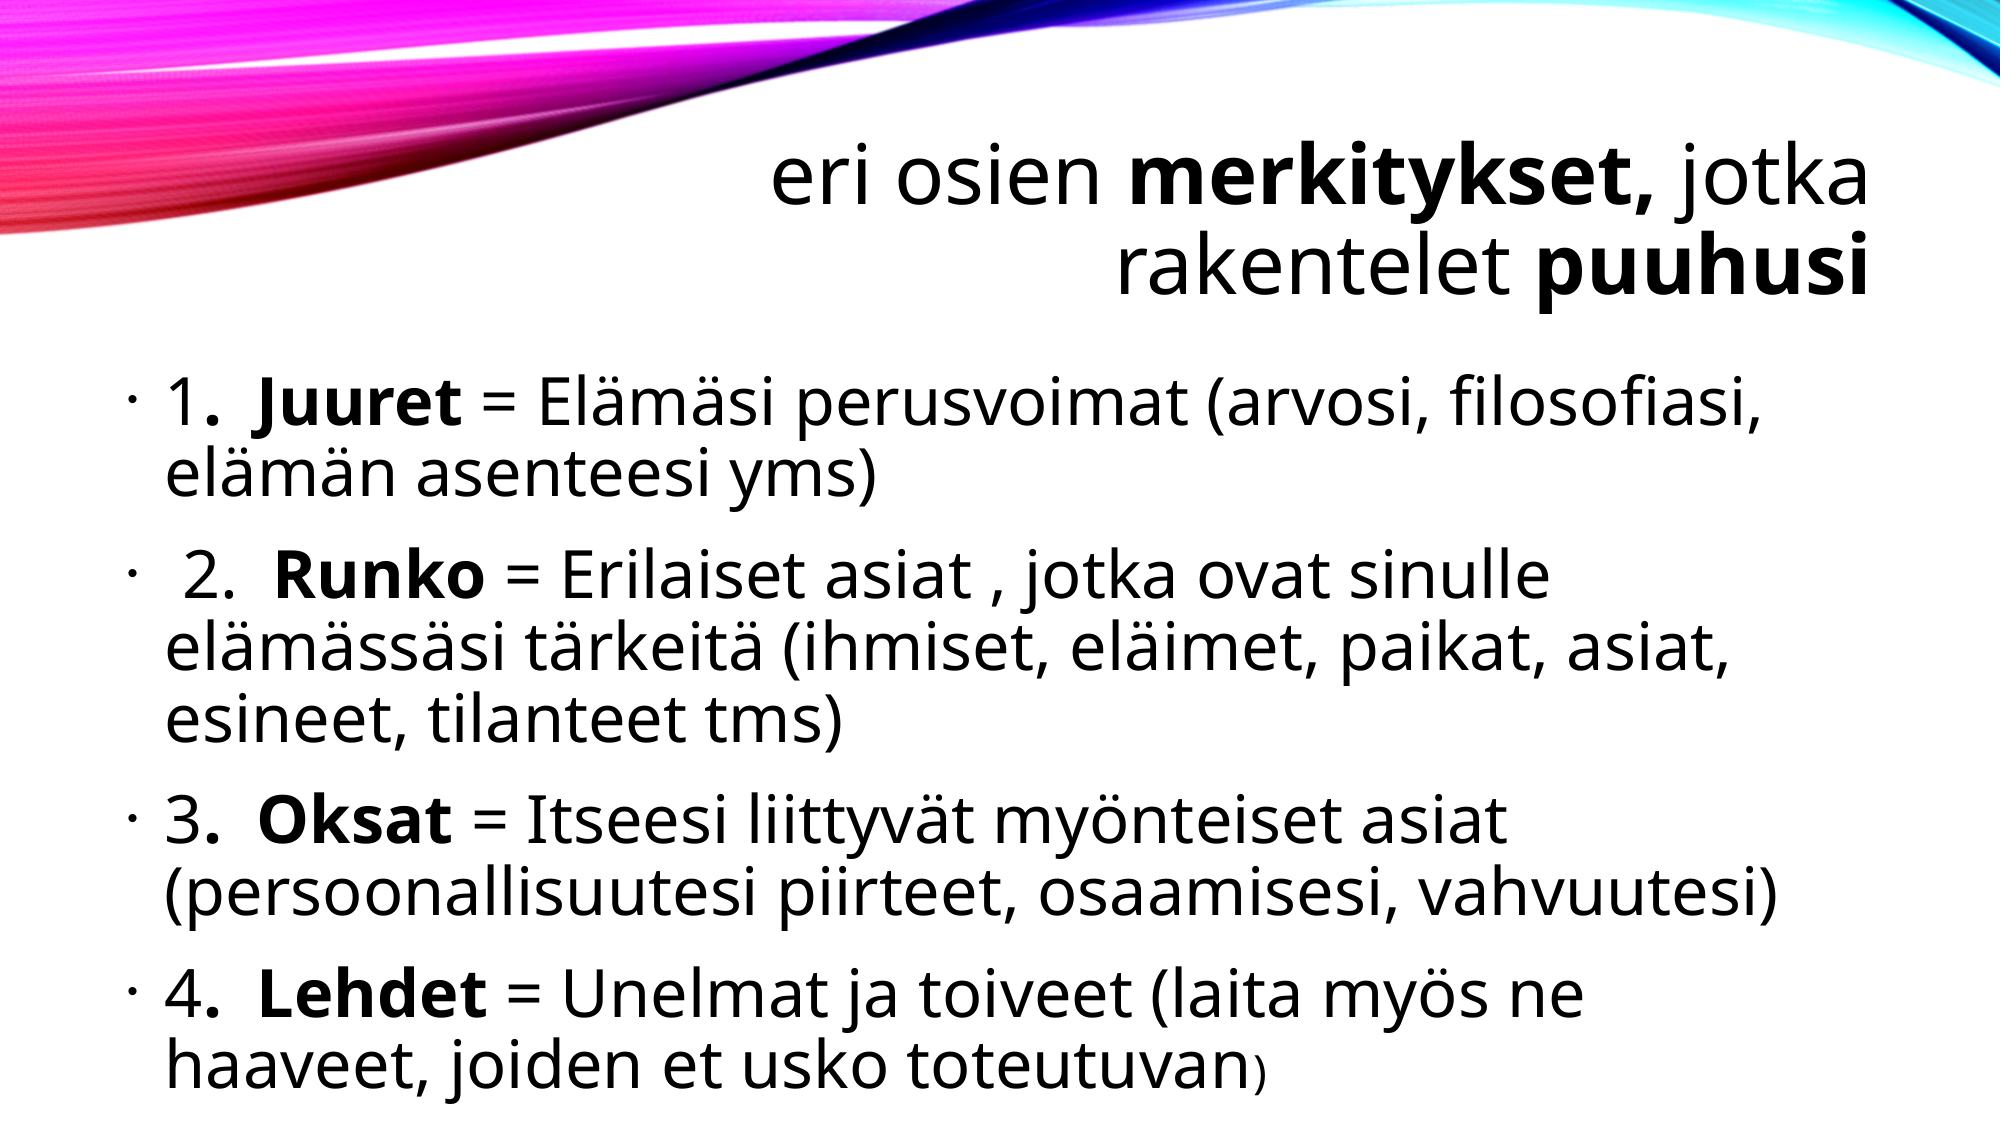

# eri osien merkitykset, jotka rakentelet puuhusi
1. Juuret = Elämäsi perusvoimat (arvosi, filosofiasi, elämän asenteesi yms)
 2. Runko = Erilaiset asiat , jotka ovat sinulle elämässäsi tärkeitä (ihmiset, eläimet, paikat, asiat, esineet, tilanteet tms)
3. Oksat = Itseesi liittyvät myönteiset asiat (persoonallisuutesi piirteet, osaamisesi, vahvuutesi)
4. Lehdet = Unelmat ja toiveet (laita myös ne haaveet, joiden et usko toteutuvan)